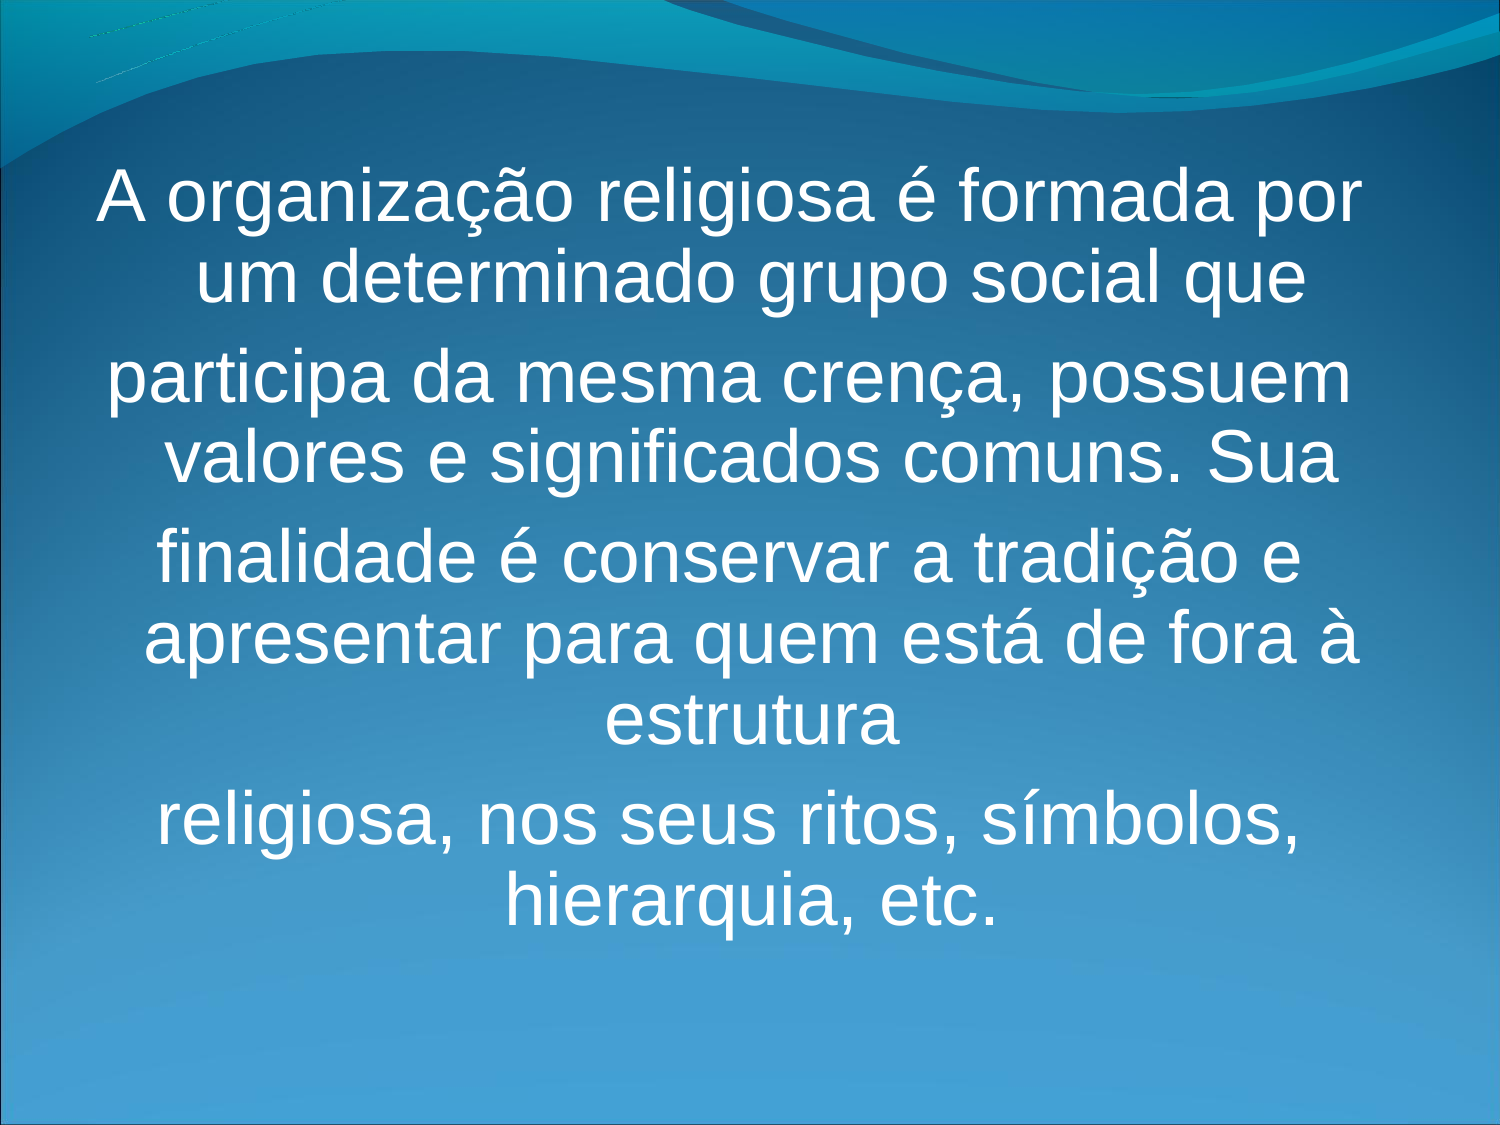

A organização religiosa é formada por um determinado grupo social que
participa da mesma crença, possuem valores e significados comuns. Sua
finalidade é conservar a tradição e apresentar para quem está de fora à estrutura
religiosa, nos seus ritos, símbolos, hierarquia, etc.